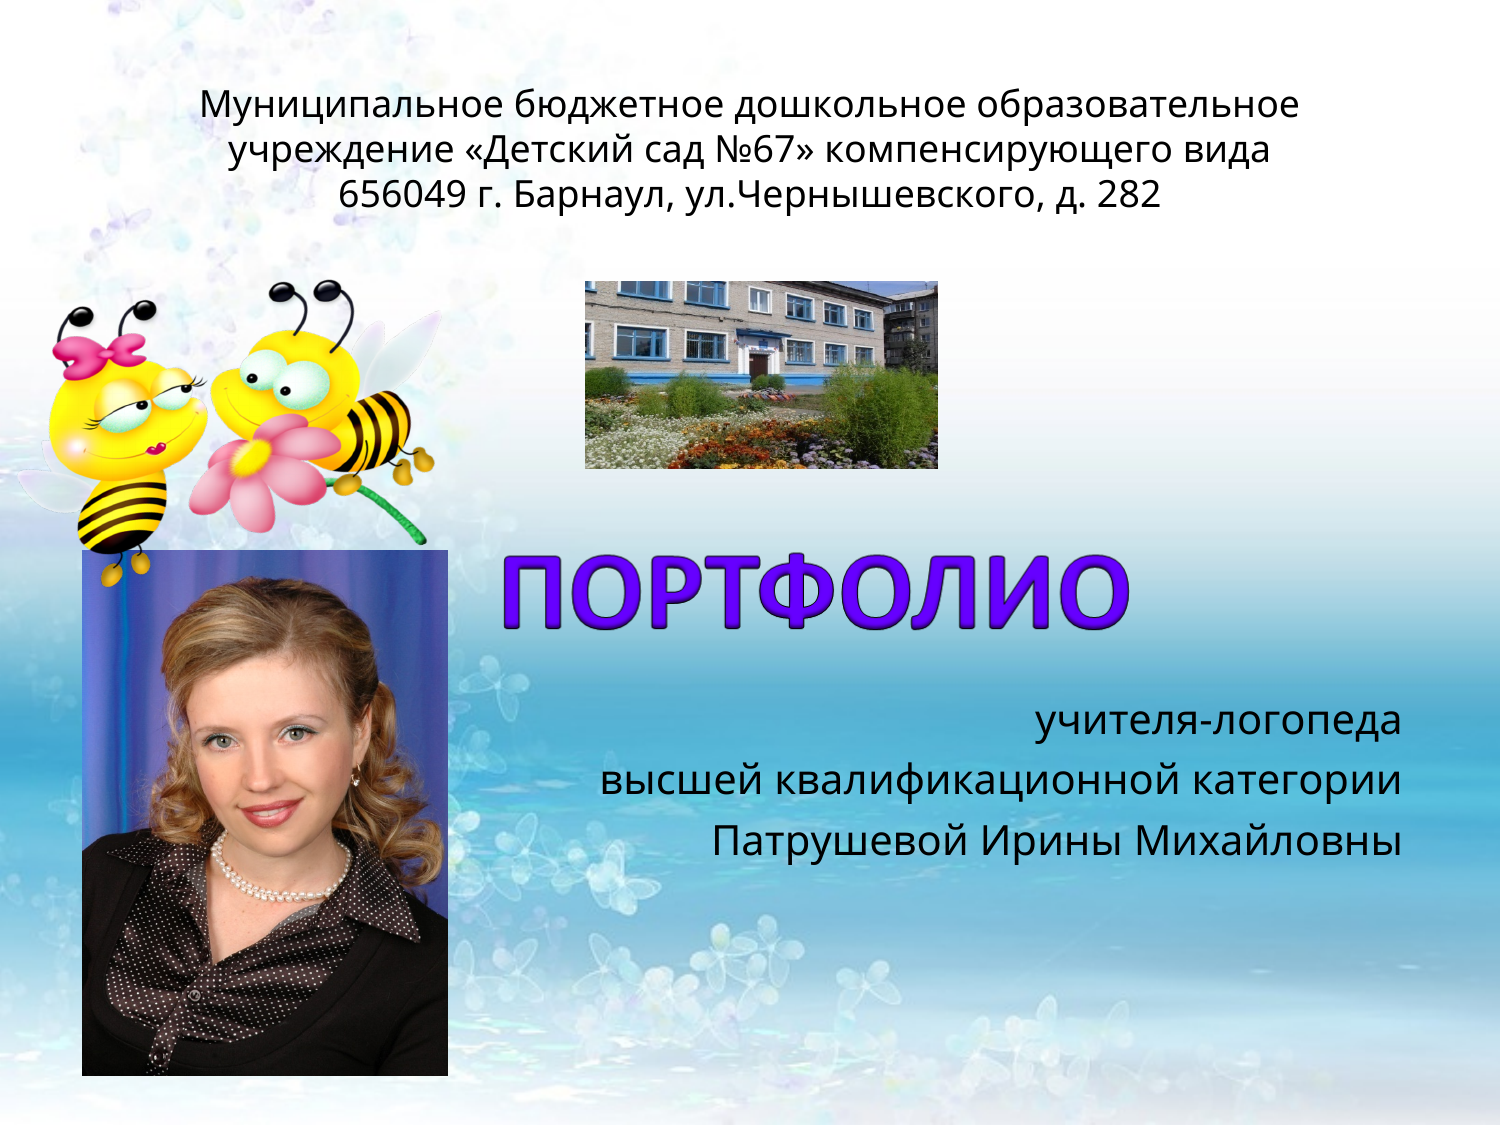

# Муниципальное бюджетное дошкольное образовательное учреждение «Детский сад №67» компенсирующего вида 656049 г. Барнаул, ул.Чернышевского, д. 282
учителя-логопеда
высшей квалификационной категории
Патрушевой Ирины Михайловны